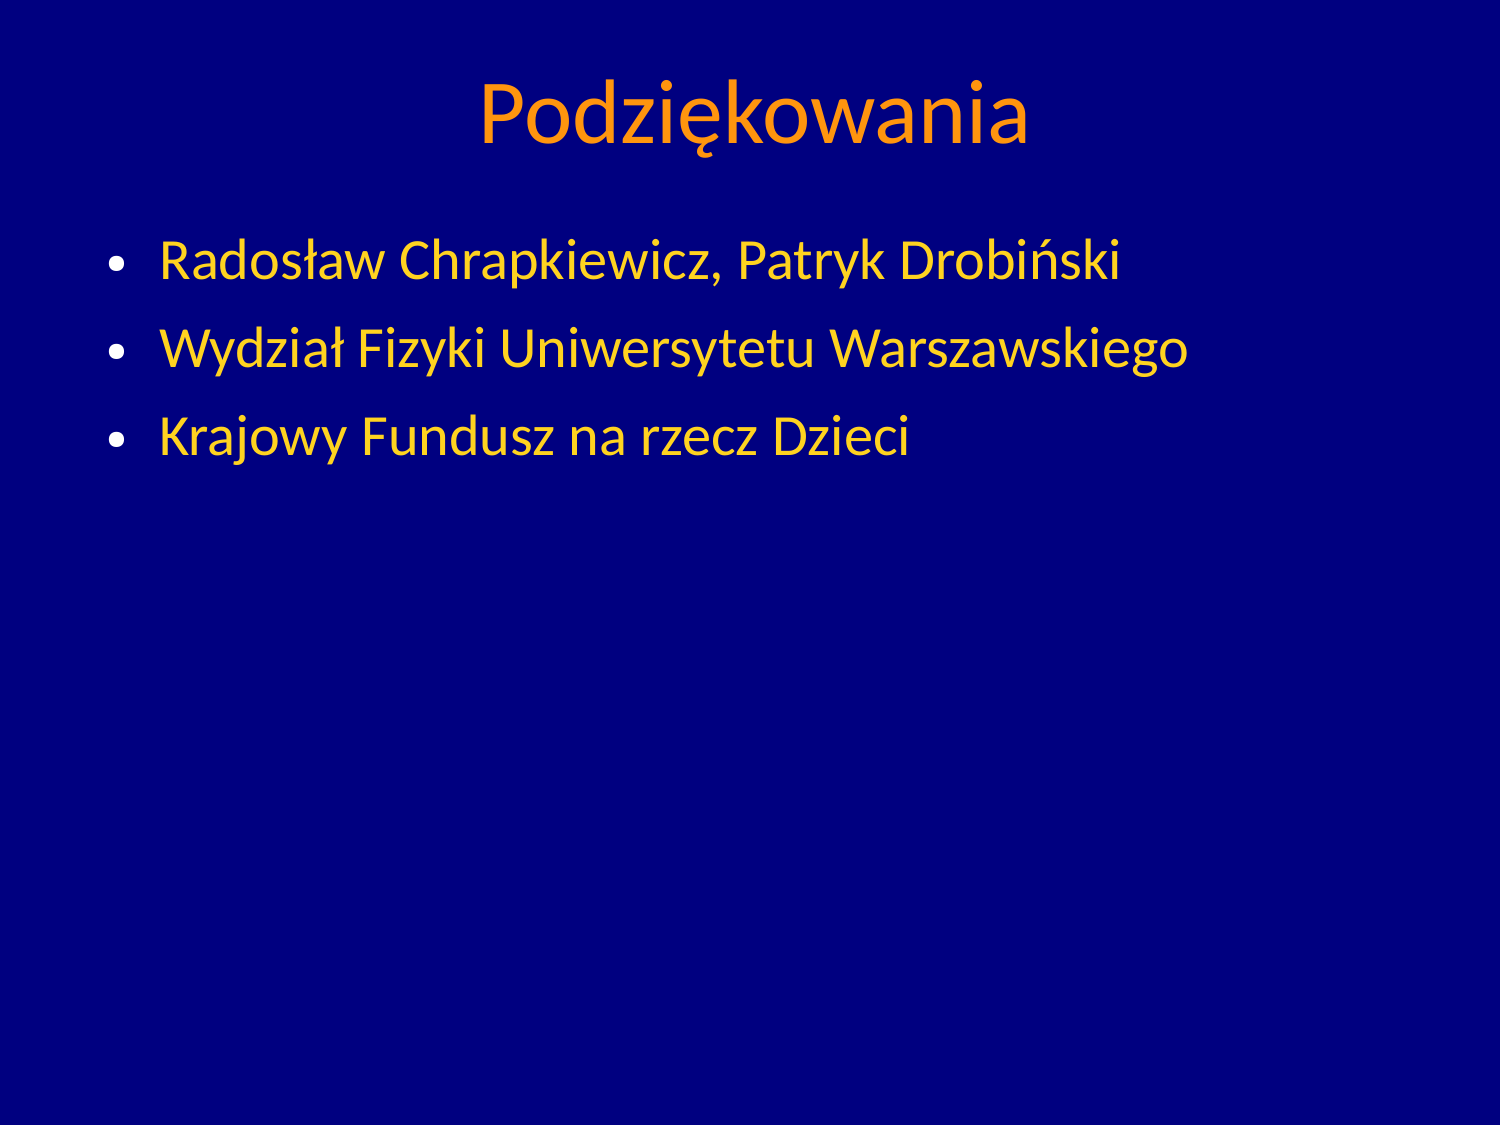

# Podziękowania
Radosław Chrapkiewicz, Patryk Drobiński
Wydział Fizyki Uniwersytetu Warszawskiego
Krajowy Fundusz na rzecz Dzieci